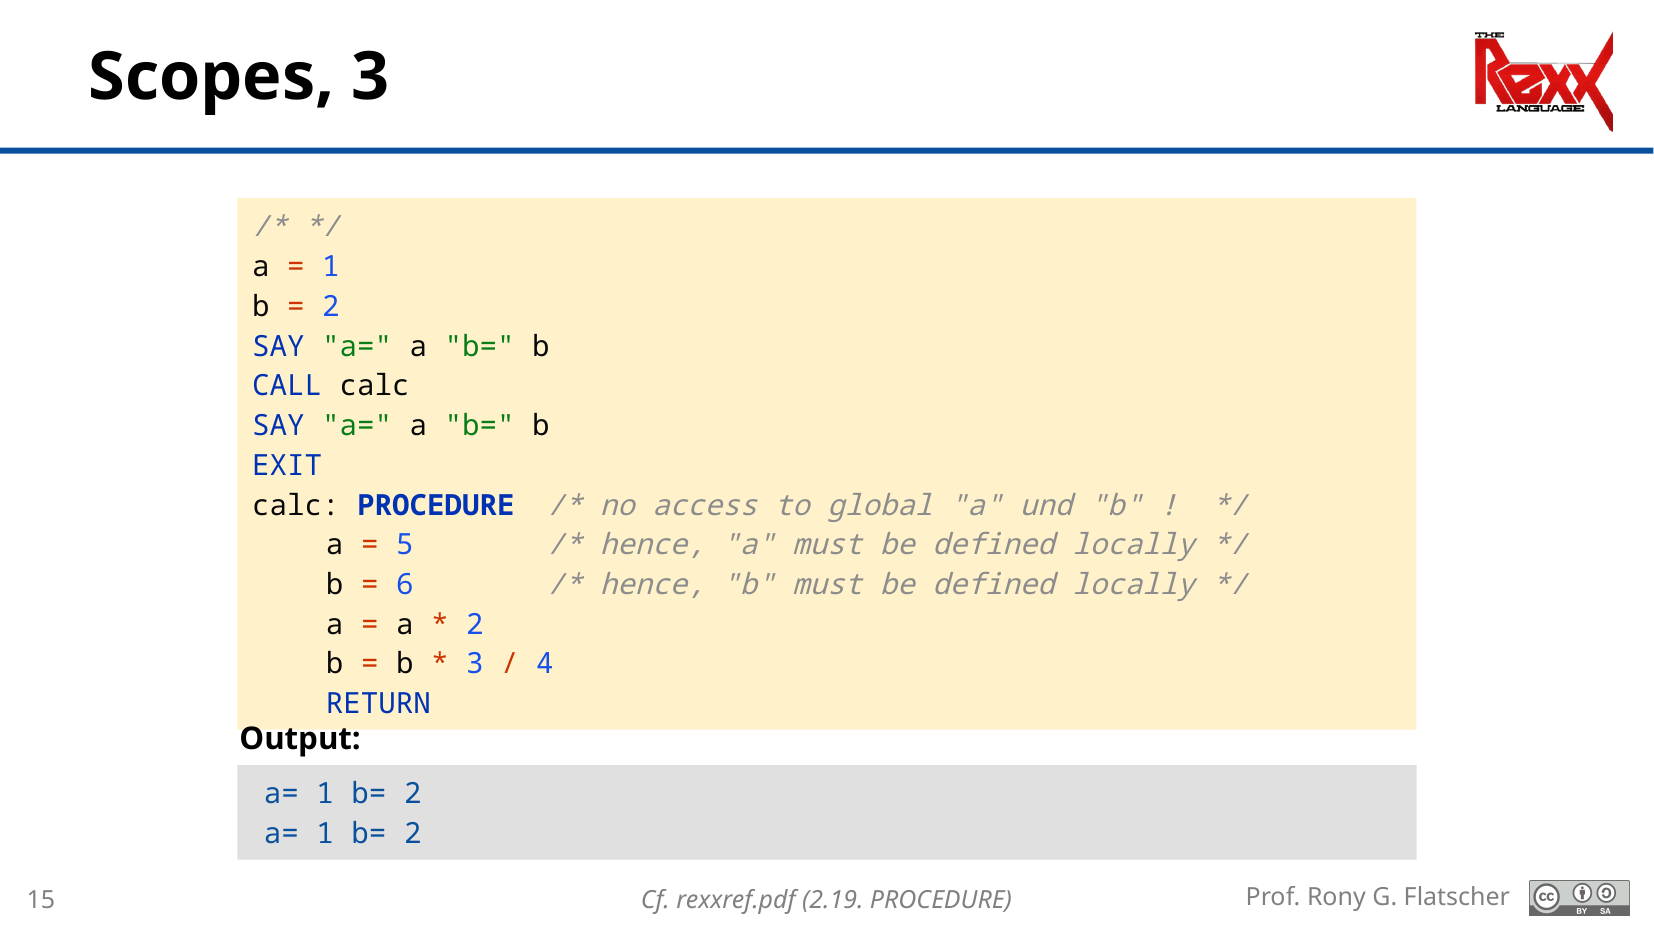

# Scopes, 3
/* */
a = 1
b = 2
SAY "a=" a "b=" b
CALL calc
SAY "a=" a "b=" b
EXIT
calc: PROCEDURE 	/* no access to global "a" und "b" ! */
	a = 5		/* hence, "a" must be defined locally */
	b = 6		/* hence, "b" must be defined locally */
	a = a * 2
	b = b * 3 / 4
	RETURN
Output:
a= 1 b= 2
a= 1 b= 2
Cf. rexxref.pdf (2.19. PROCEDURE)